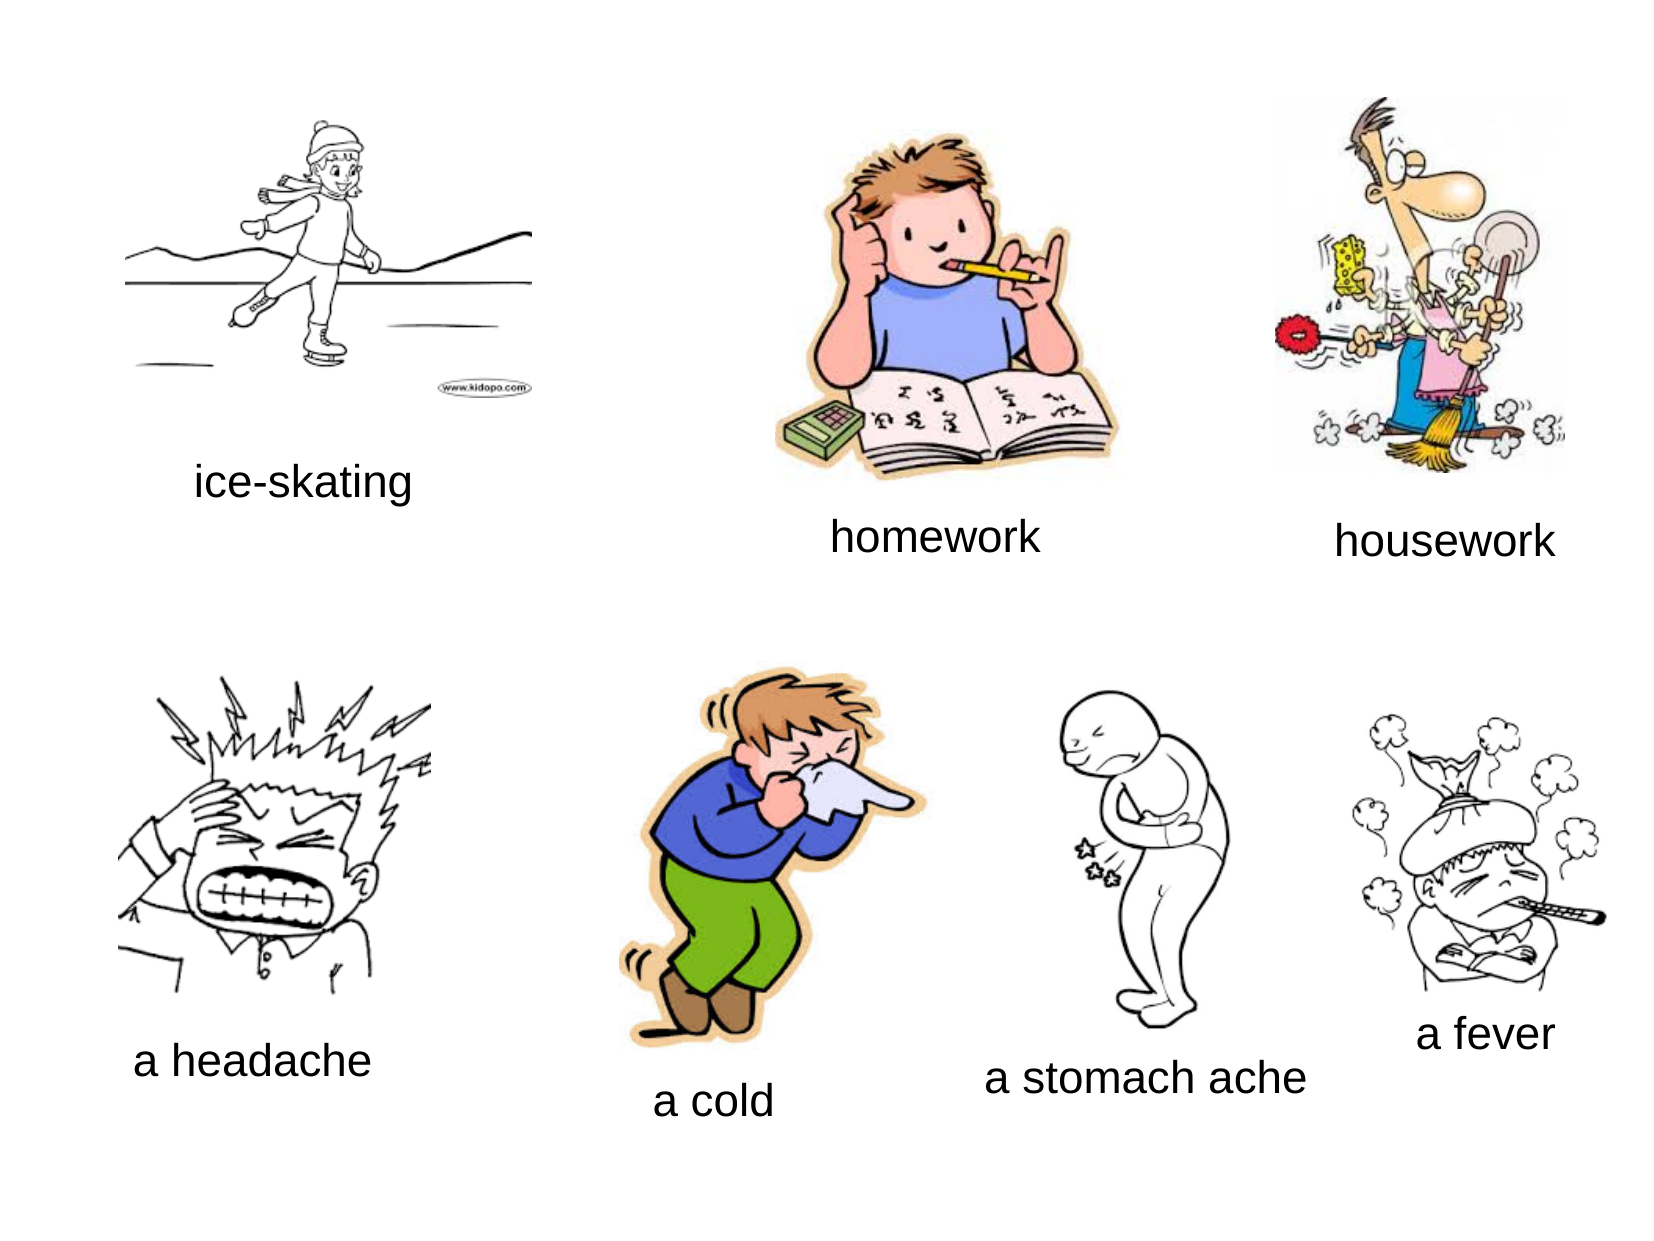

ice-skating
homework
housework
a fever
a headache
a stomach ache
a cold